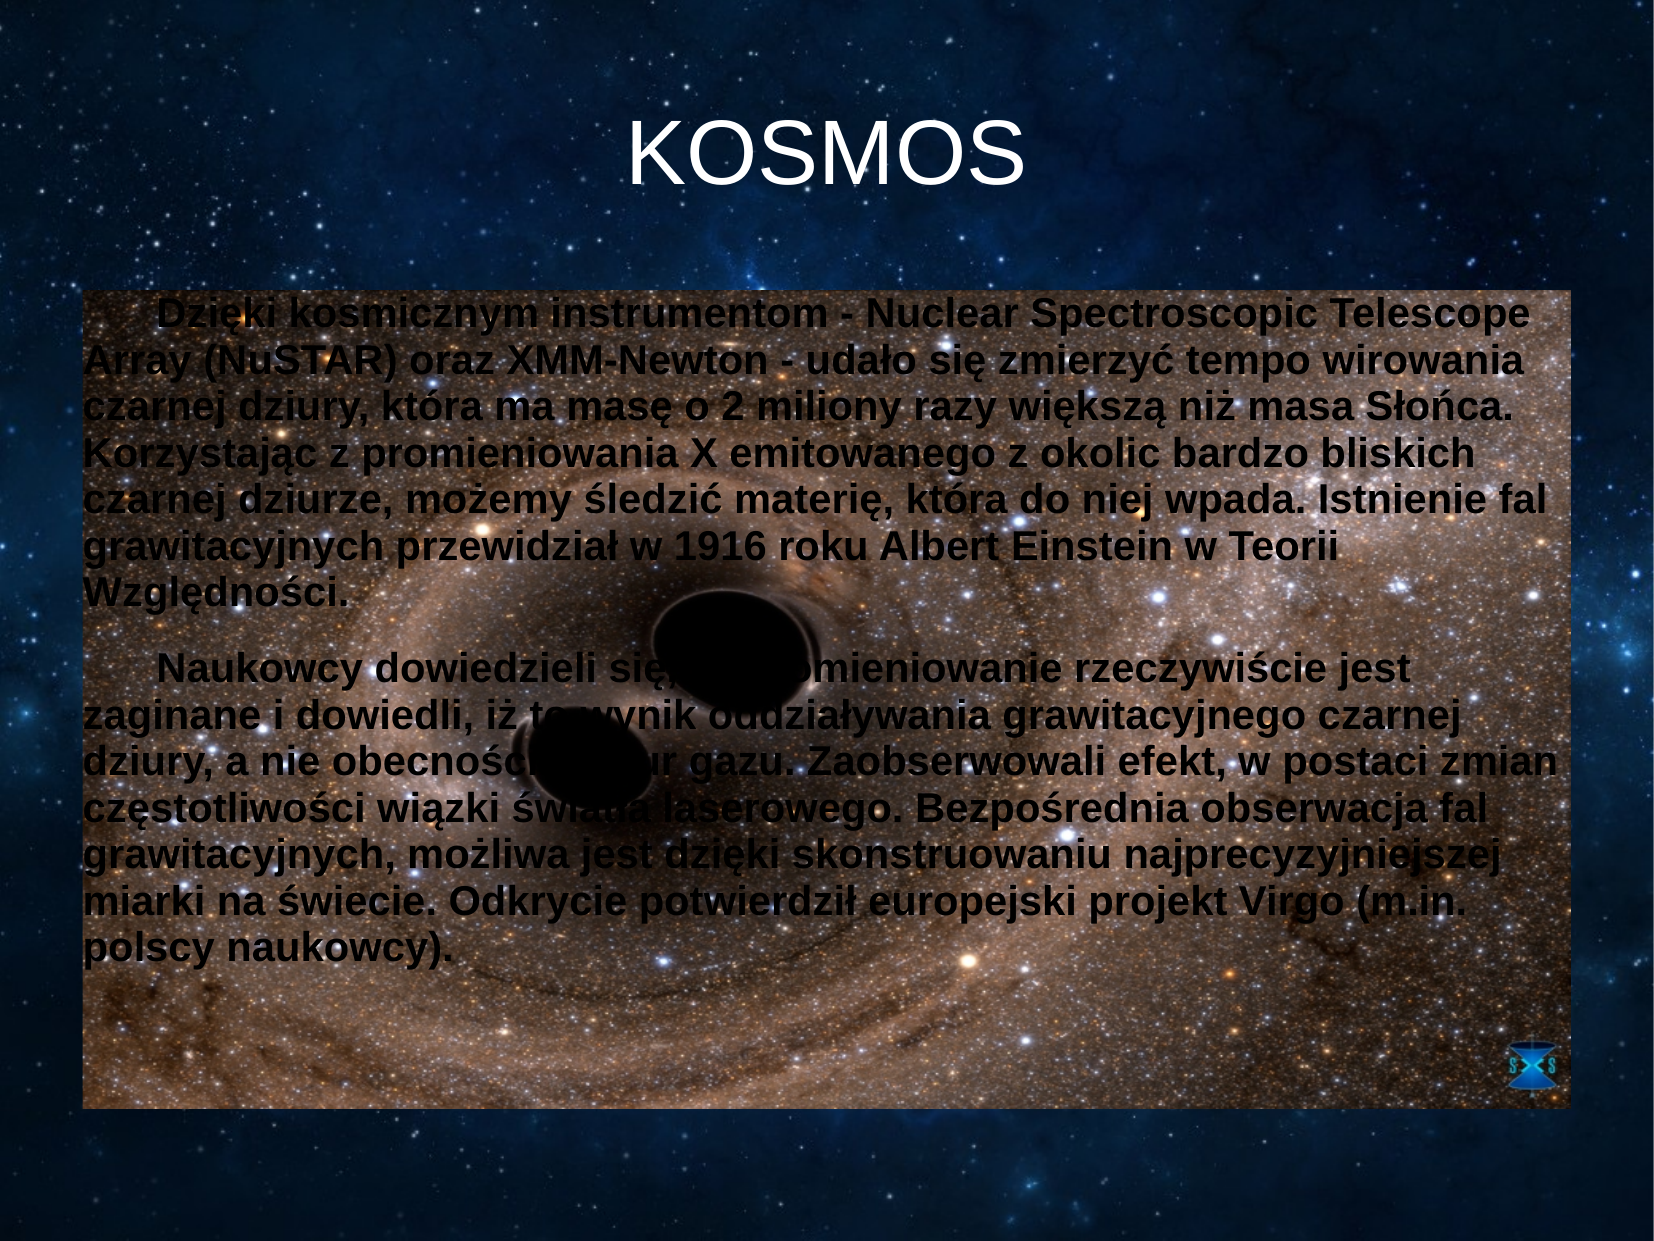

# KOSMOS
 	Dzięki kosmicznym instrumentom - Nuclear Spectroscopic Telescope Array (NuSTAR) oraz XMM-Newton - udało się zmierzyć tempo wirowania czarnej dziury, która ma masę o 2 miliony razy większą niż masa Słońca. Korzystając z promieniowania X emitowanego z okolic bardzo bliskich czarnej dziurze, możemy śledzić materię, która do niej wpada. Istnienie fal grawitacyjnych przewidział w 1916 roku Albert Einstein w Teorii Względności.
 	Naukowcy dowiedzieli się, że promieniowanie rzeczywiście jest zaginane i dowiedli, iż to wynik oddziaływania grawitacyjnego czarnej dziury, a nie obecności chmur gazu. Zaobserwowali efekt, w postaci zmian częstotliwości wiązki światła laserowego. Bezpośrednia obserwacja fal grawitacyjnych, możliwa jest dzięki skonstruowaniu najprecyzyjniejszej miarki na świecie. Odkrycie potwierdził europejski projekt Virgo (m.in. polscy naukowcy).